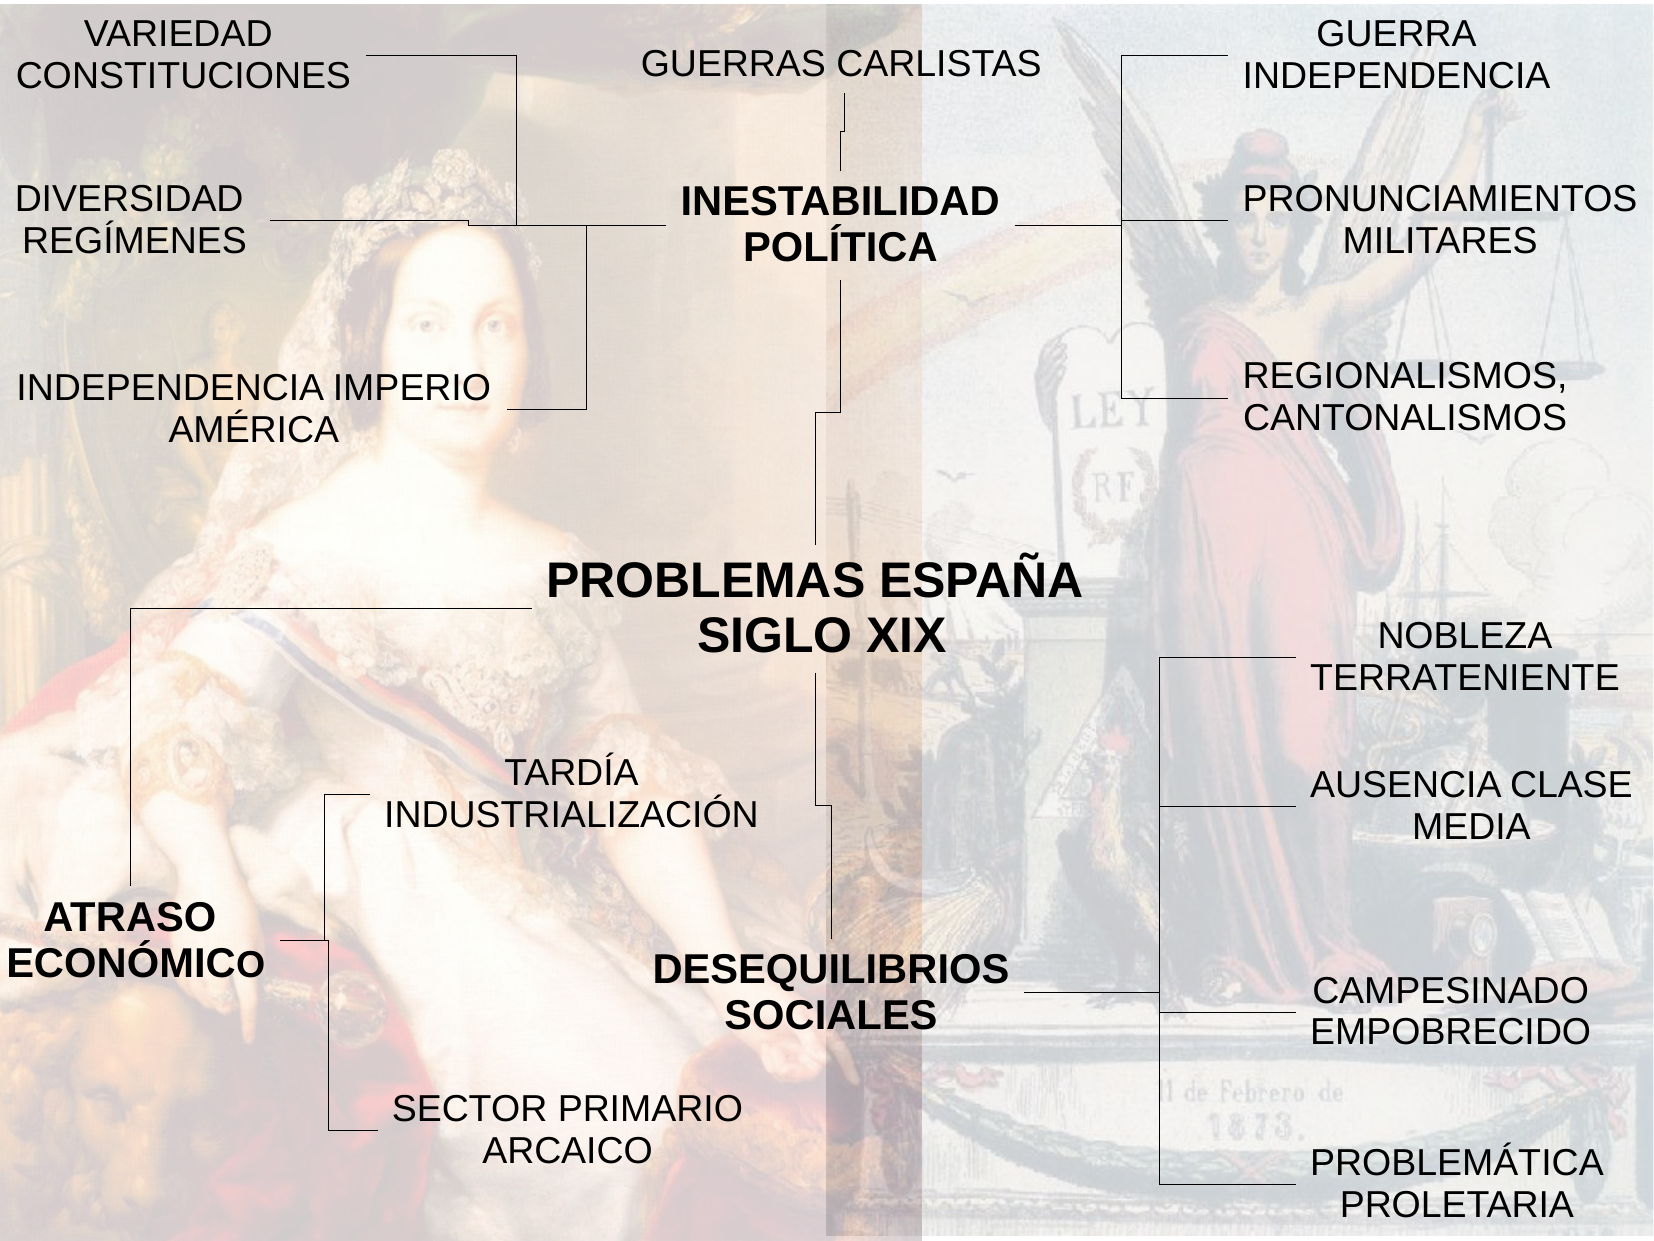

VARIEDAD
CONSTITUCIONES
GUERRA
INDEPENDENCIA
GUERRAS CARLISTAS
DIVERSIDAD
REGÍMENES
INESTABILIDAD
POLÍTICA
PRONUNCIAMIENTOS
MILITARES
REGIONALISMOS,
CANTONALISMOS
INDEPENDENCIA IMPERIO
AMÉRICA
PROBLEMAS ESPAÑA
 SIGLO XIX
NOBLEZA
TERRATENIENTE
TARDÍA
INDUSTRIALIZACIÓN
AUSENCIA CLASE
MEDIA
ATRASO
 ECONÓMICO
DESEQUILIBRIOS
SOCIALES
CAMPESINADO
EMPOBRECIDO
SECTOR PRIMARIO
ARCAICO
PROBLEMÁTICA
PROLETARIA